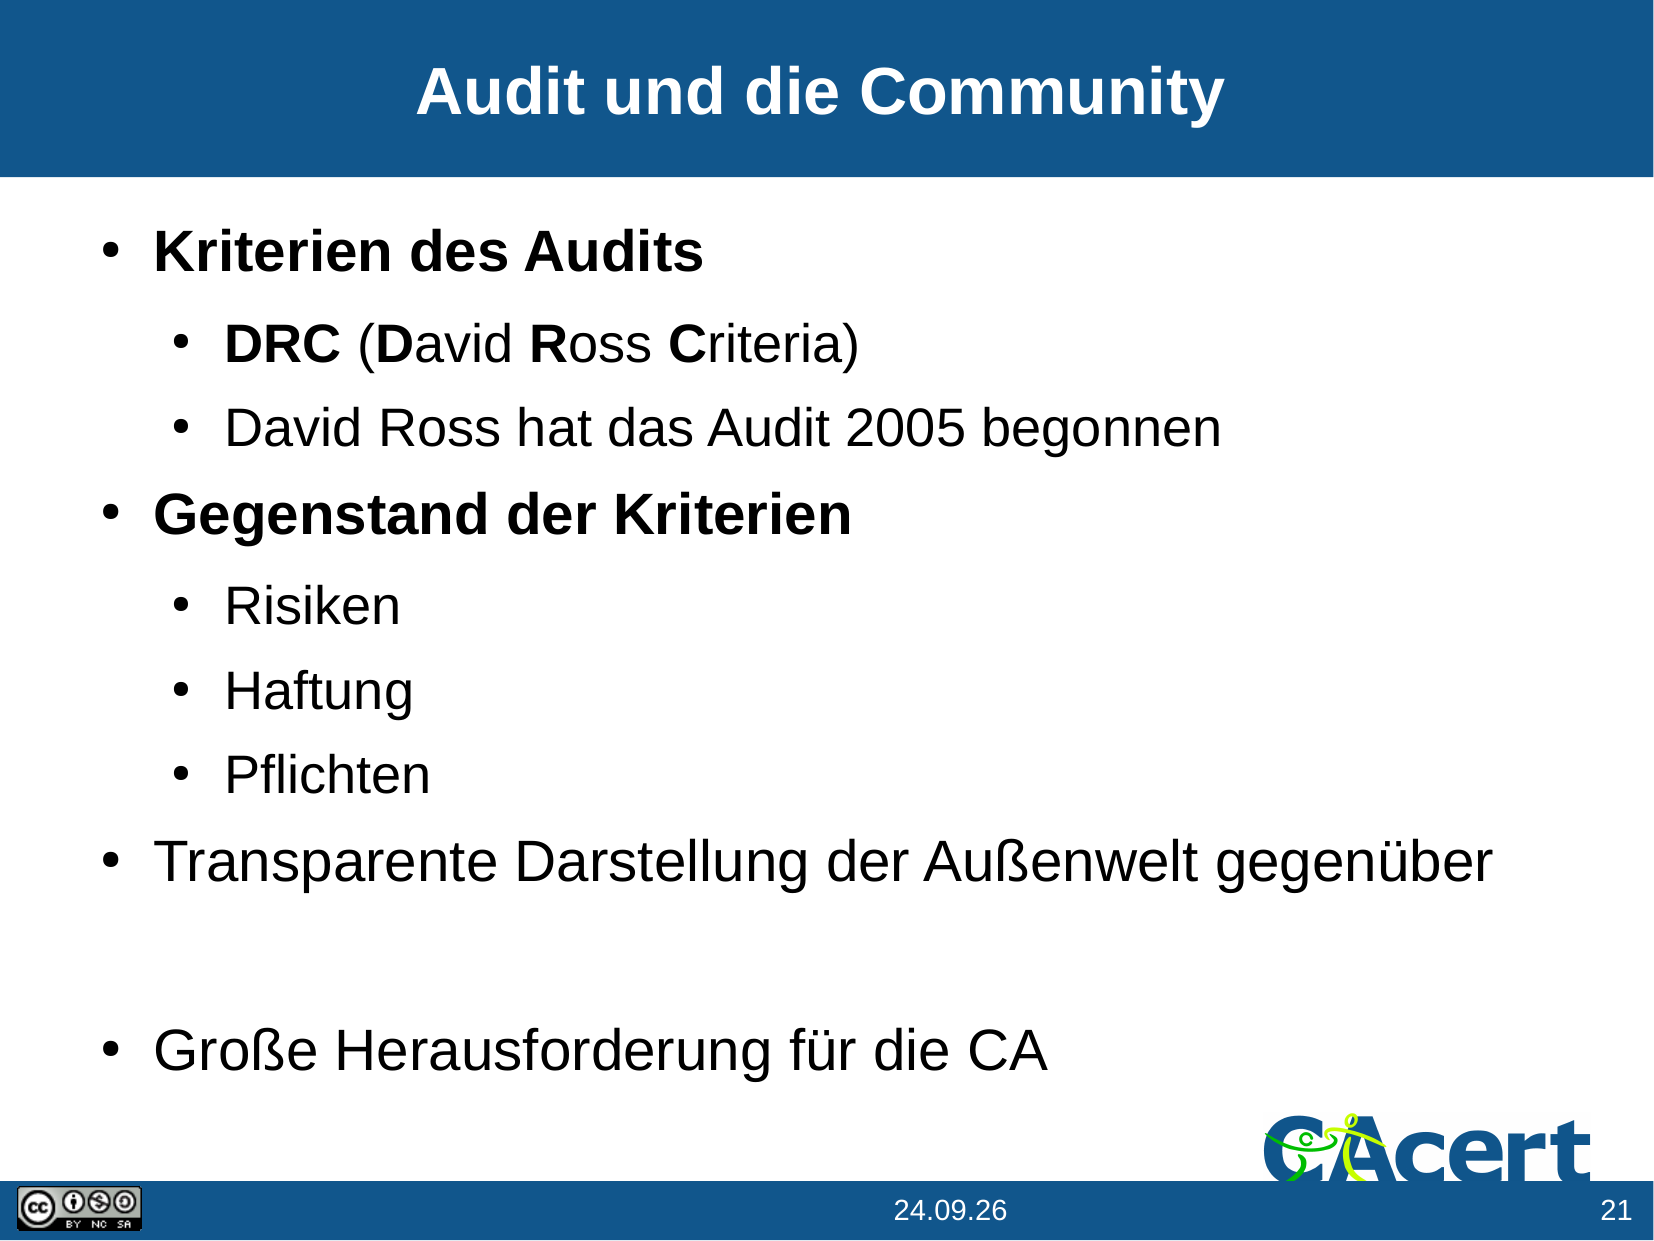

# Audit und die Community
Kriterien des Audits
DRC (David Ross Criteria)
David Ross hat das Audit 2005 begonnen
Gegenstand der Kriterien
Risiken
Haftung
Pflichten
Transparente Darstellung der Außenwelt gegenüber
Große Herausforderung für die CA